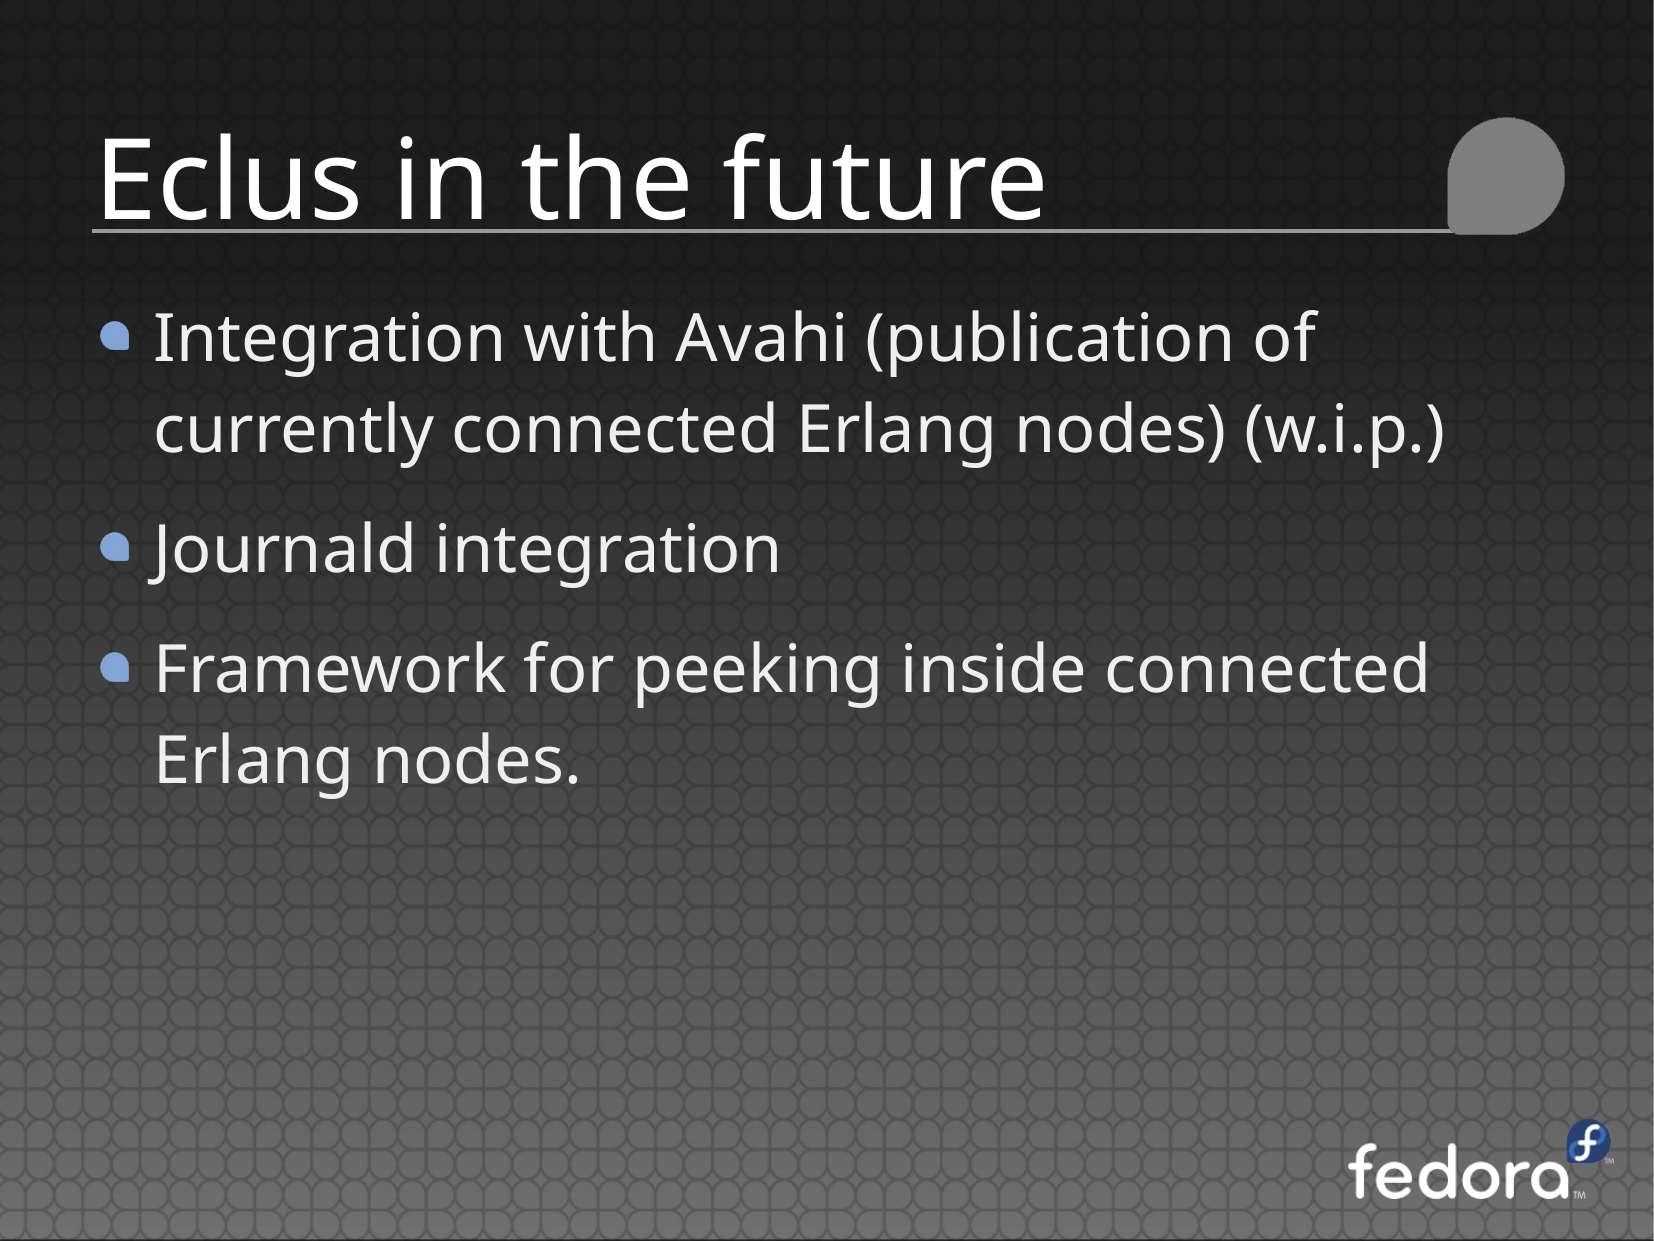

Eclus in the future
# Integration with Avahi (publication of currently connected Erlang nodes) (w.i.p.)
Journald integration
Framework for peeking inside connected Erlang nodes.